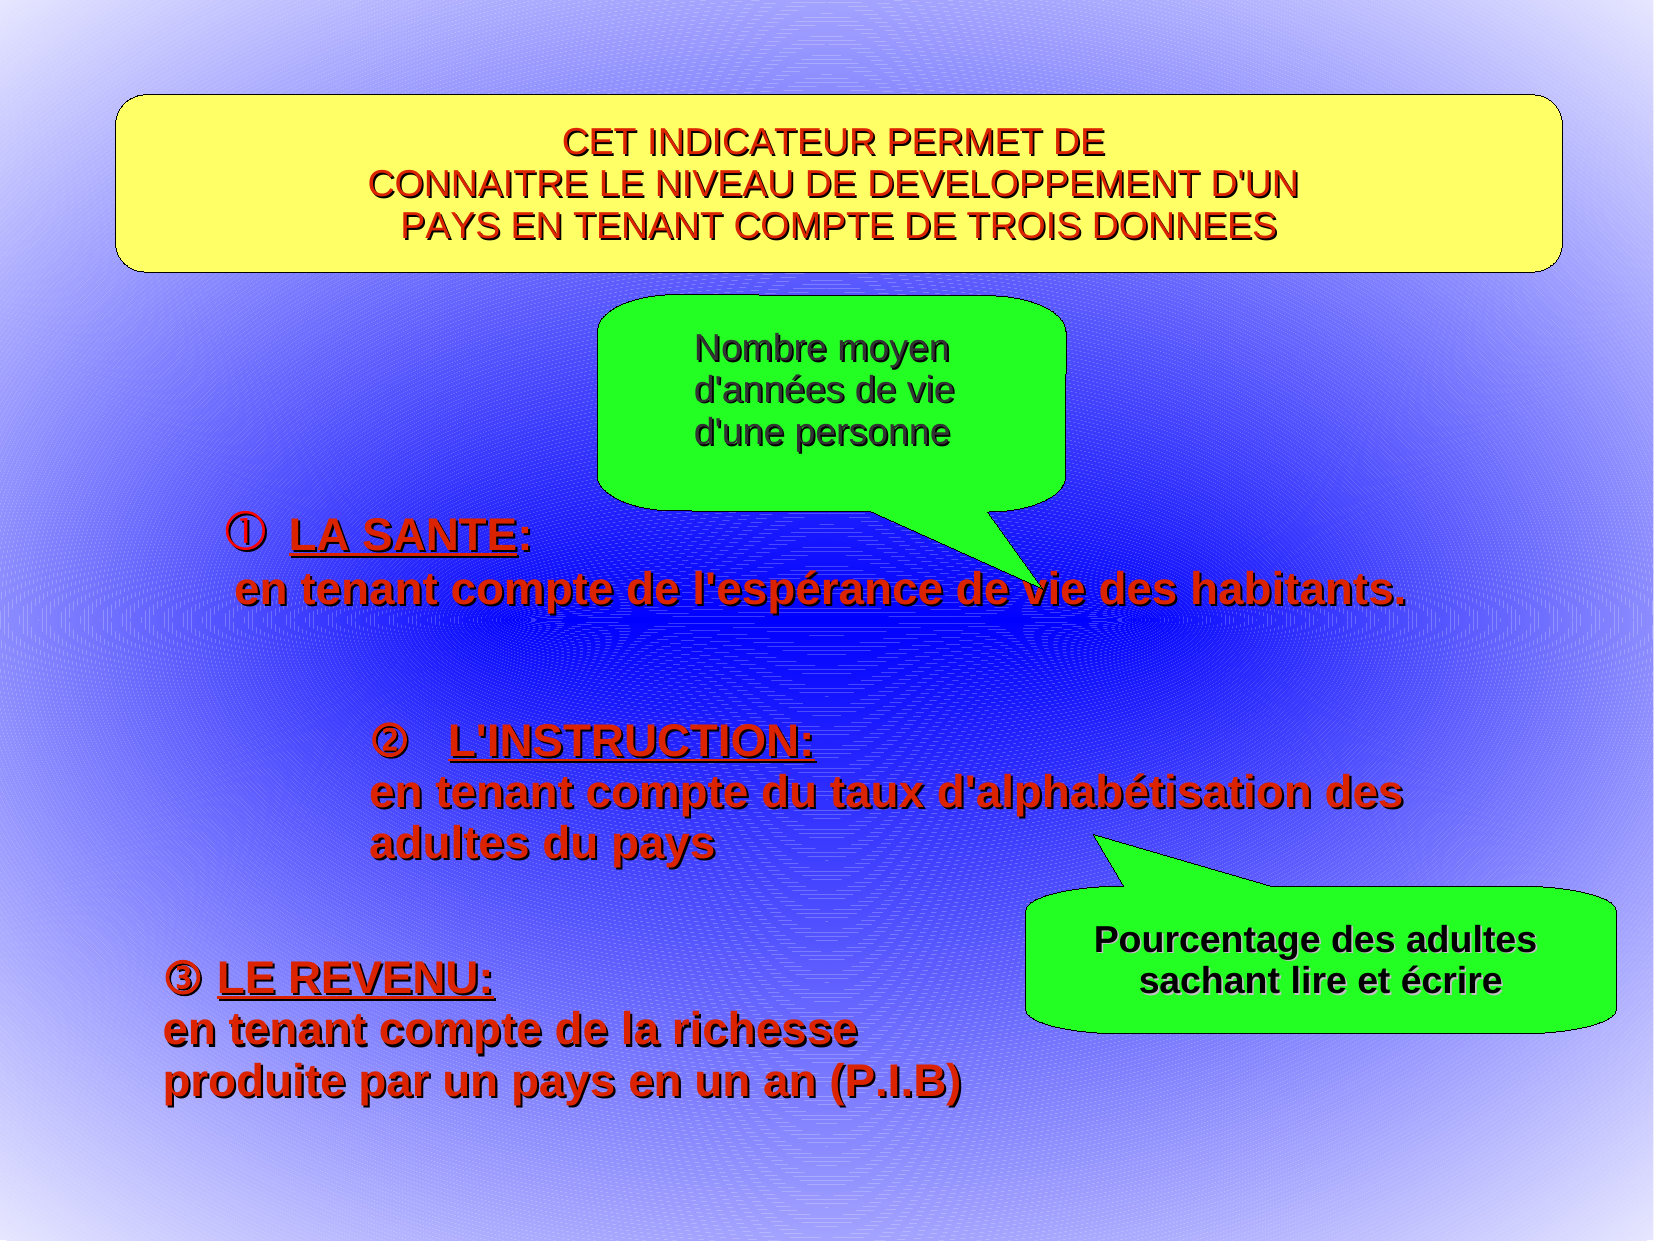

CET INDICATEUR PERMET DE
CONNAITRE LE NIVEAU DE DEVELOPPEMENT D'UN
PAYS EN TENANT COMPTE DE TROIS DONNEES
Nombre moyen
d'années de vie
d'une personne
 LA SANTE:
 en tenant compte de l'espérance de vie des habitants.
 L'INSTRUCTION:
en tenant compte du taux d'alphabétisation des adultes du pays
Pourcentage des adultes
sachant lire et écrire
 LE REVENU:
en tenant compte de la richesse produite par un pays en un an (P.I.B)